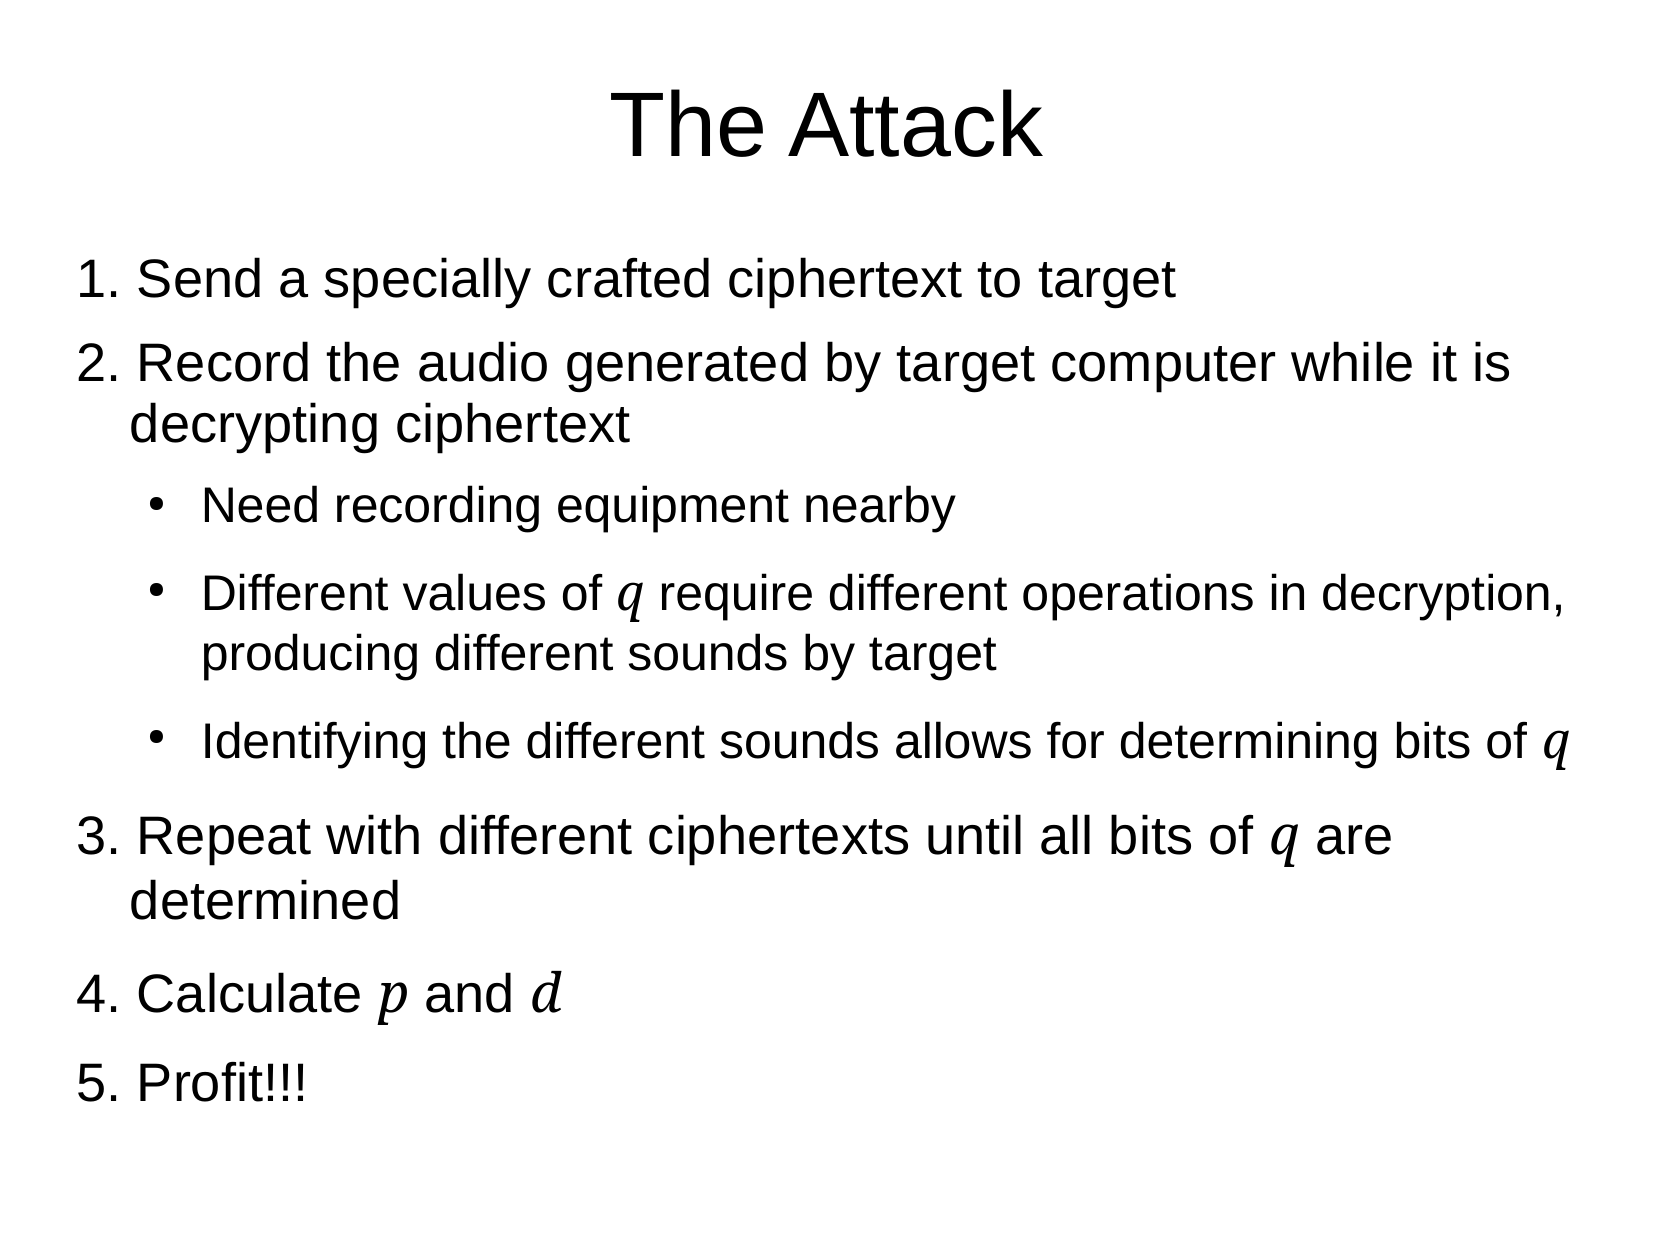

# The Attack
Send a specially crafted ciphertext to target
Record the audio generated by target computer while it is decrypting ciphertext
Need recording equipment nearby
Different values of q require different operations in decryption, producing different sounds by target
Identifying the different sounds allows for determining bits of q
Repeat with different ciphertexts until all bits of q are determined
Calculate p and d
Profit!!!